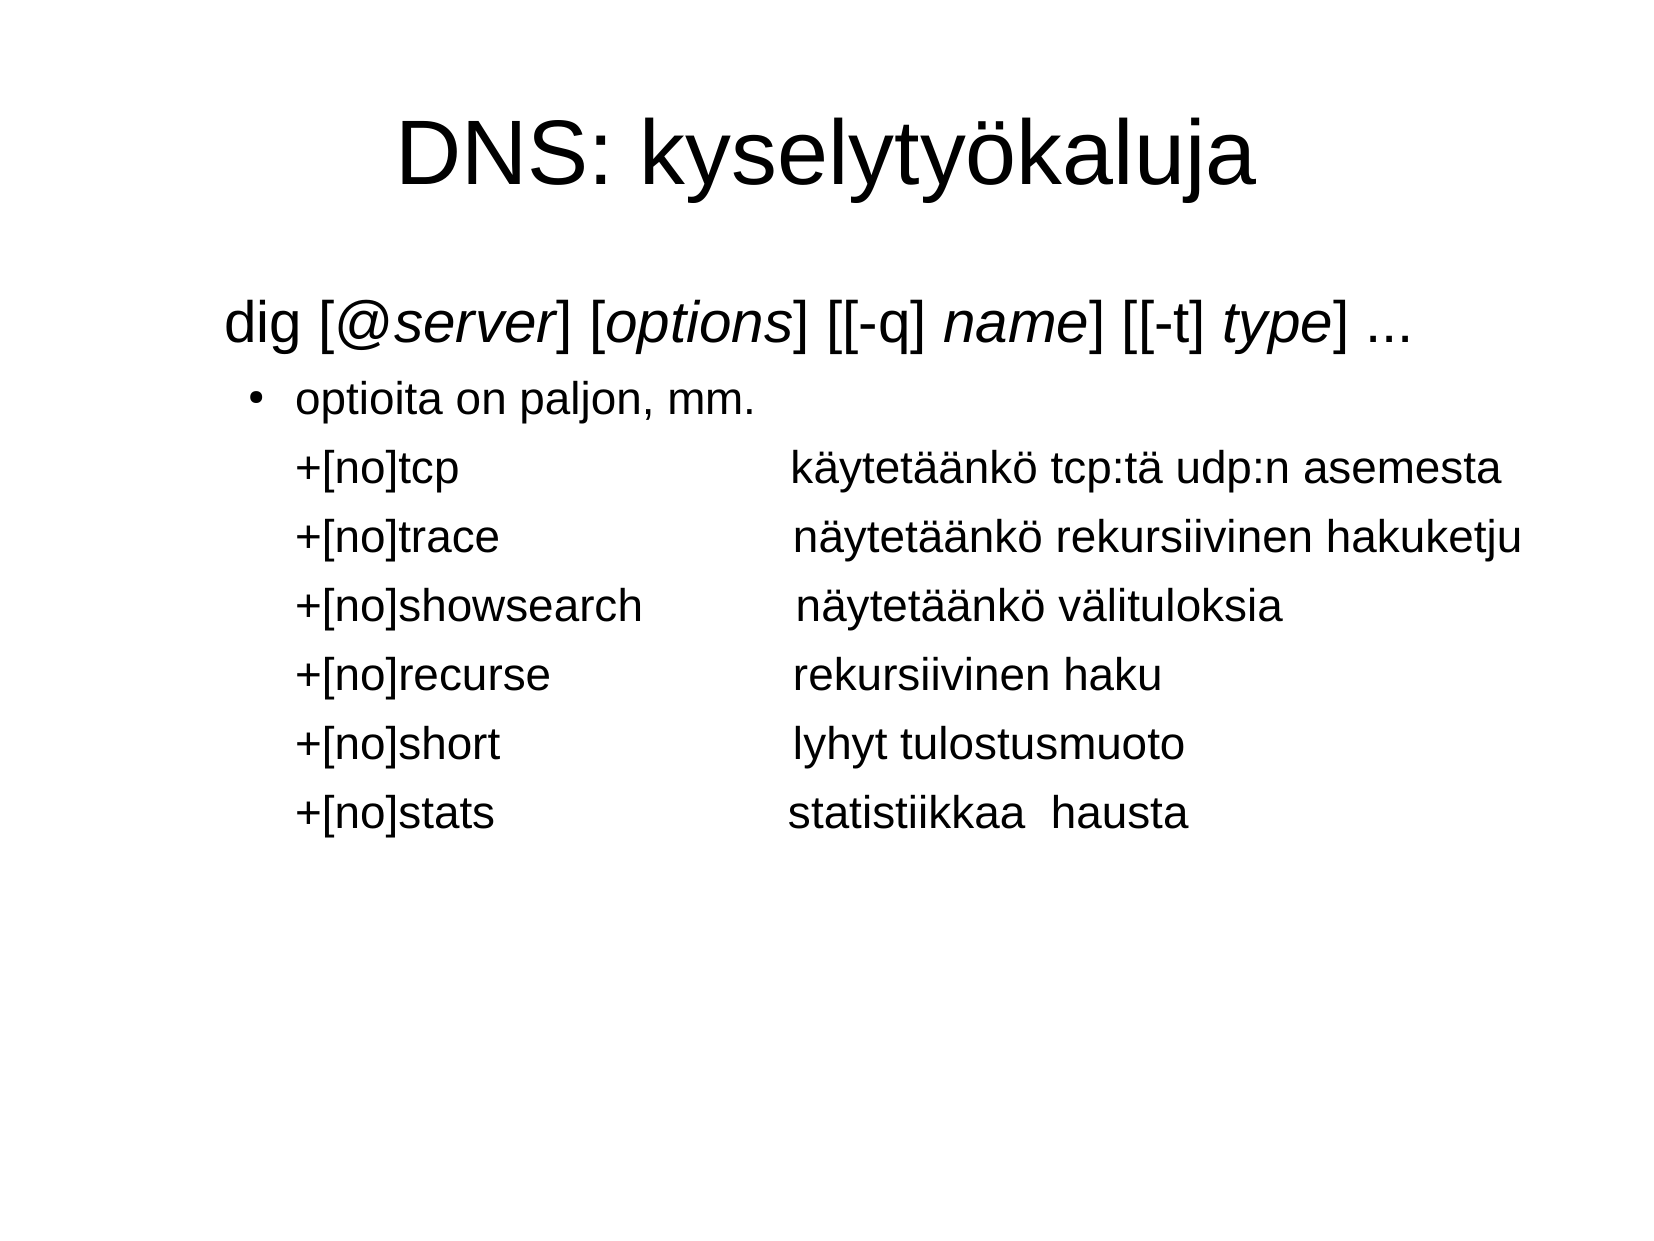

# DNS: kyselytyökaluja
dig [@server] [options] [[-q] name] [[-t] type] ...
optioita on paljon, mm.
+[no]tcp käytetäänkö tcp:tä udp:n asemesta
+[no]trace näytetäänkö rekursiivinen hakuketju
+[no]showsearch näytetäänkö välituloksia
+[no]recurse rekursiivinen haku
+[no]short lyhyt tulostusmuoto
+[no]stats statistiikkaa hausta